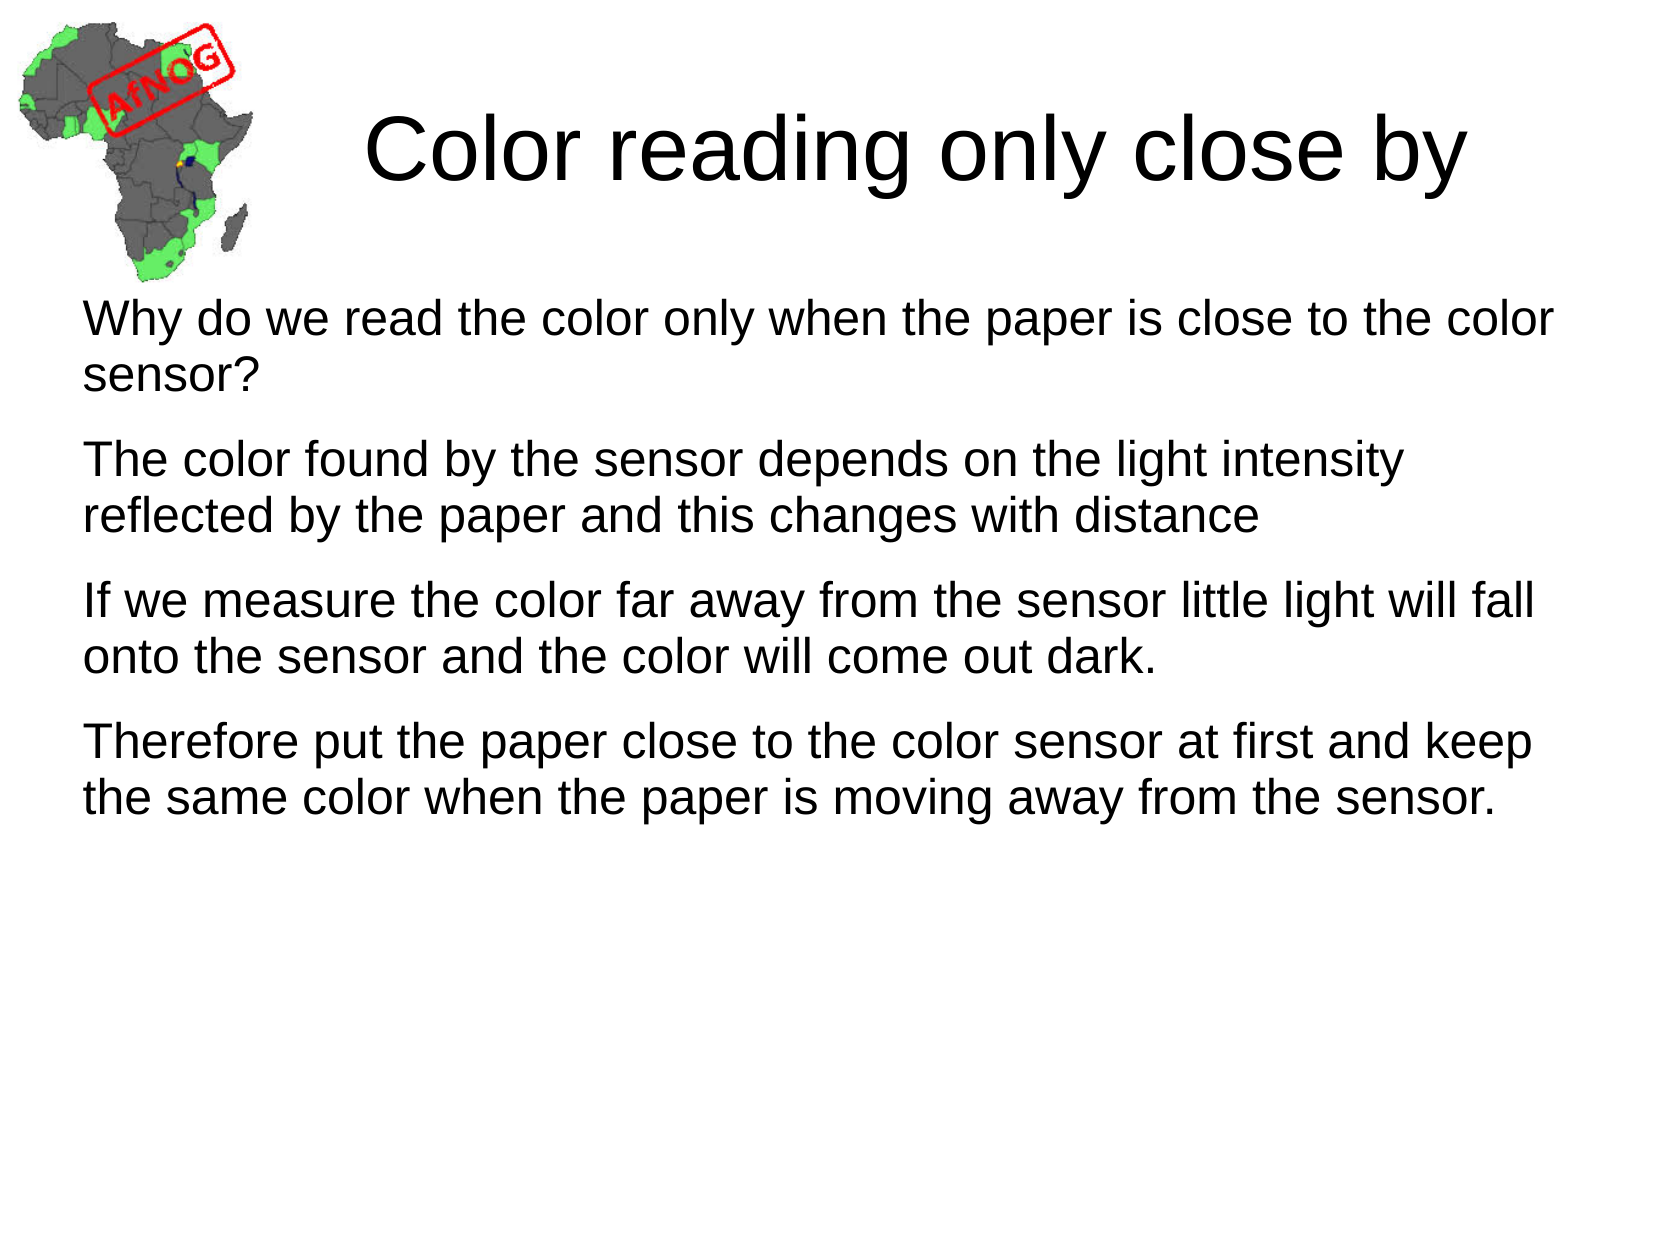

# Color reading only close by
Why do we read the color only when the paper is close to the color sensor?
The color found by the sensor depends on the light intensity reflected by the paper and this changes with distance
If we measure the color far away from the sensor little light will fall onto the sensor and the color will come out dark.
Therefore put the paper close to the color sensor at first and keep the same color when the paper is moving away from the sensor.